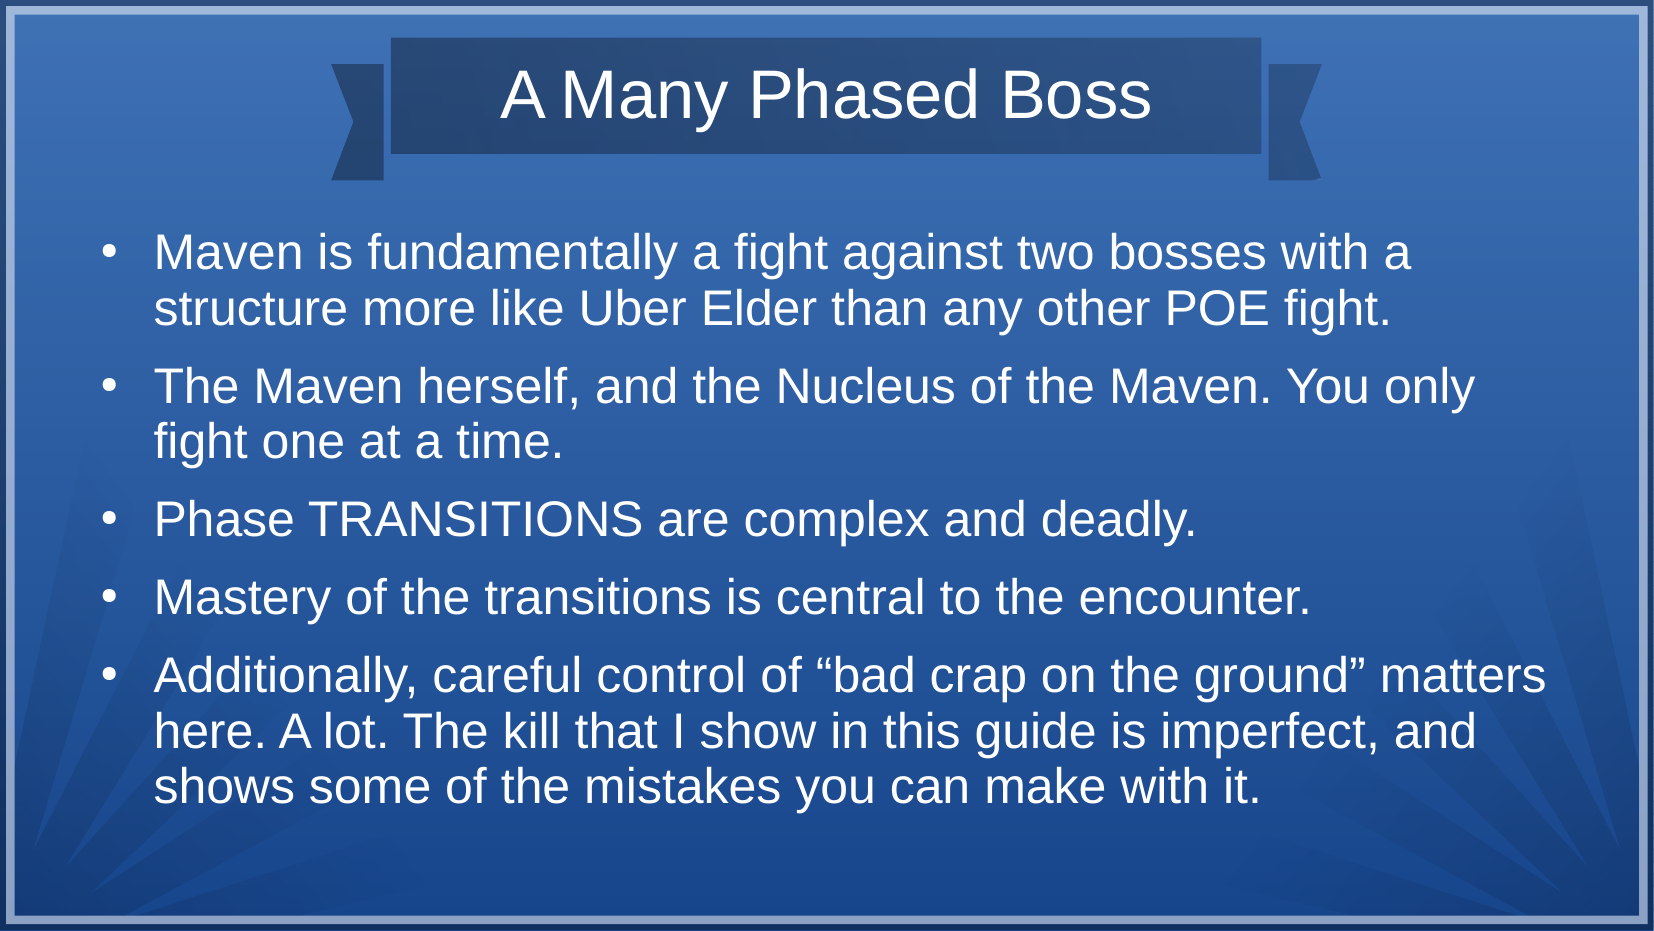

# A Many Phased Boss
Maven is fundamentally a fight against two bosses with a structure more like Uber Elder than any other POE fight.
The Maven herself, and the Nucleus of the Maven. You only fight one at a time.
Phase TRANSITIONS are complex and deadly.
Mastery of the transitions is central to the encounter.
Additionally, careful control of “bad crap on the ground” matters here. A lot. The kill that I show in this guide is imperfect, and shows some of the mistakes you can make with it.